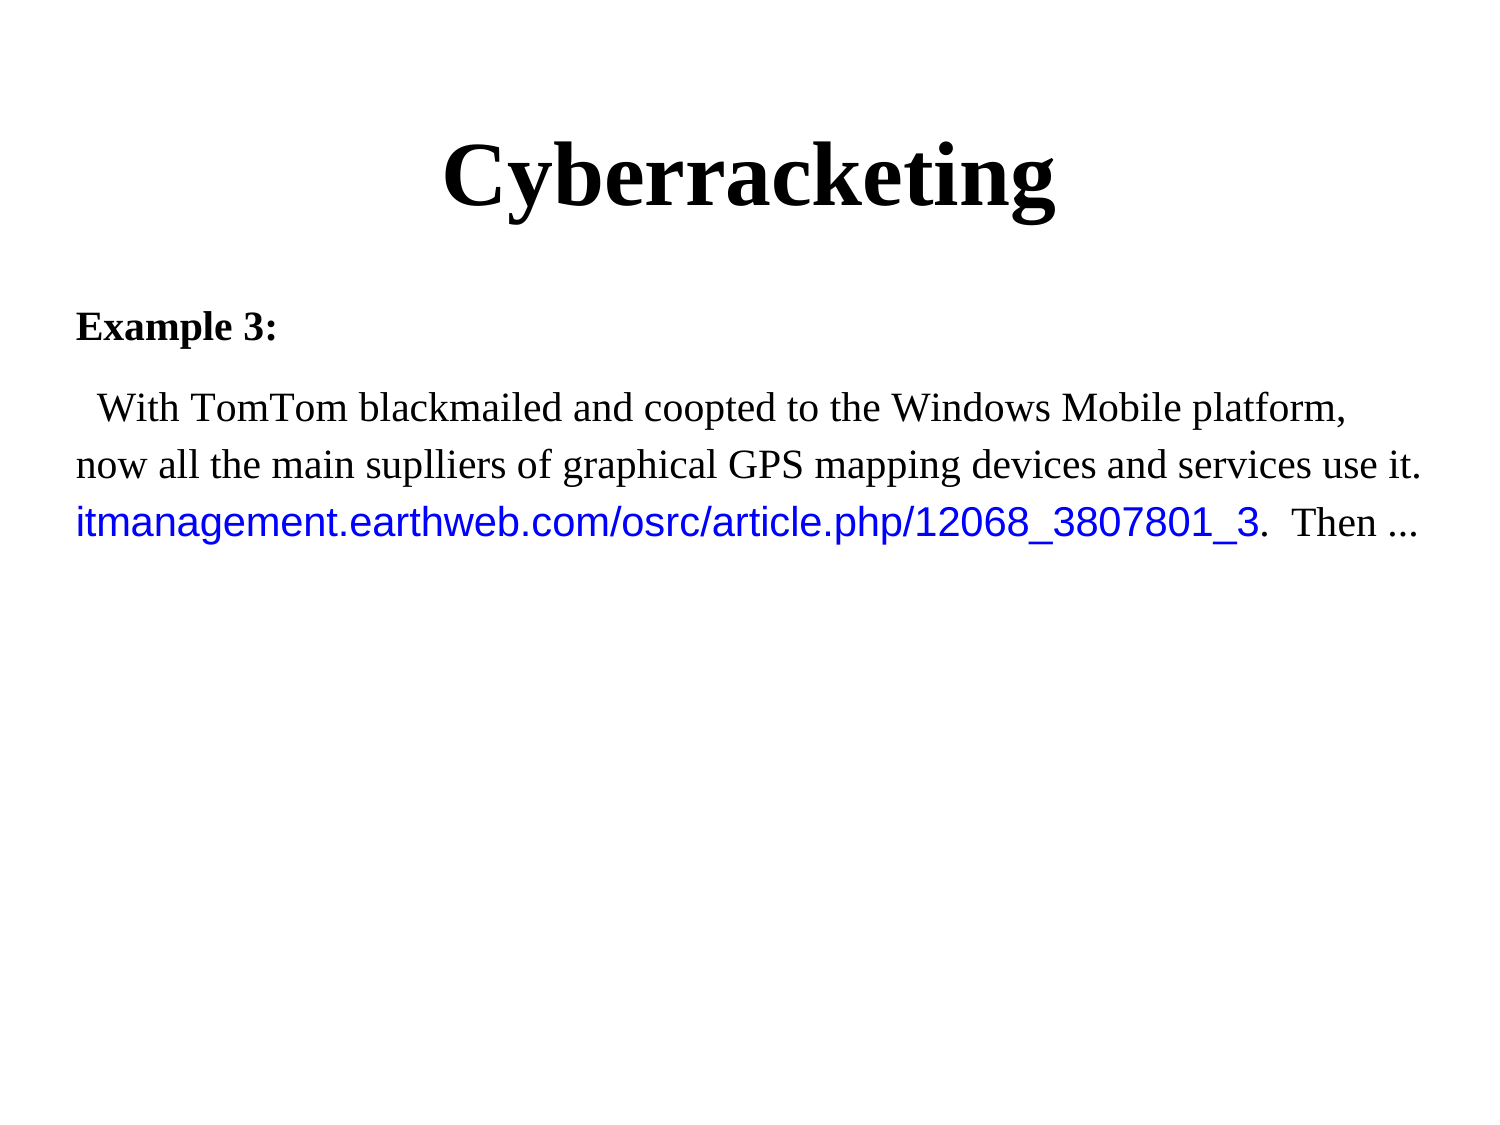

# Cyberracketing
Example 3:
 With TomTom blackmailed and coopted to the Windows Mobile platform,
now all the main suplliers of graphical GPS mapping devices and services use it.
itmanagement.earthweb.com/osrc/article.php/12068_3807801_3. Then ...